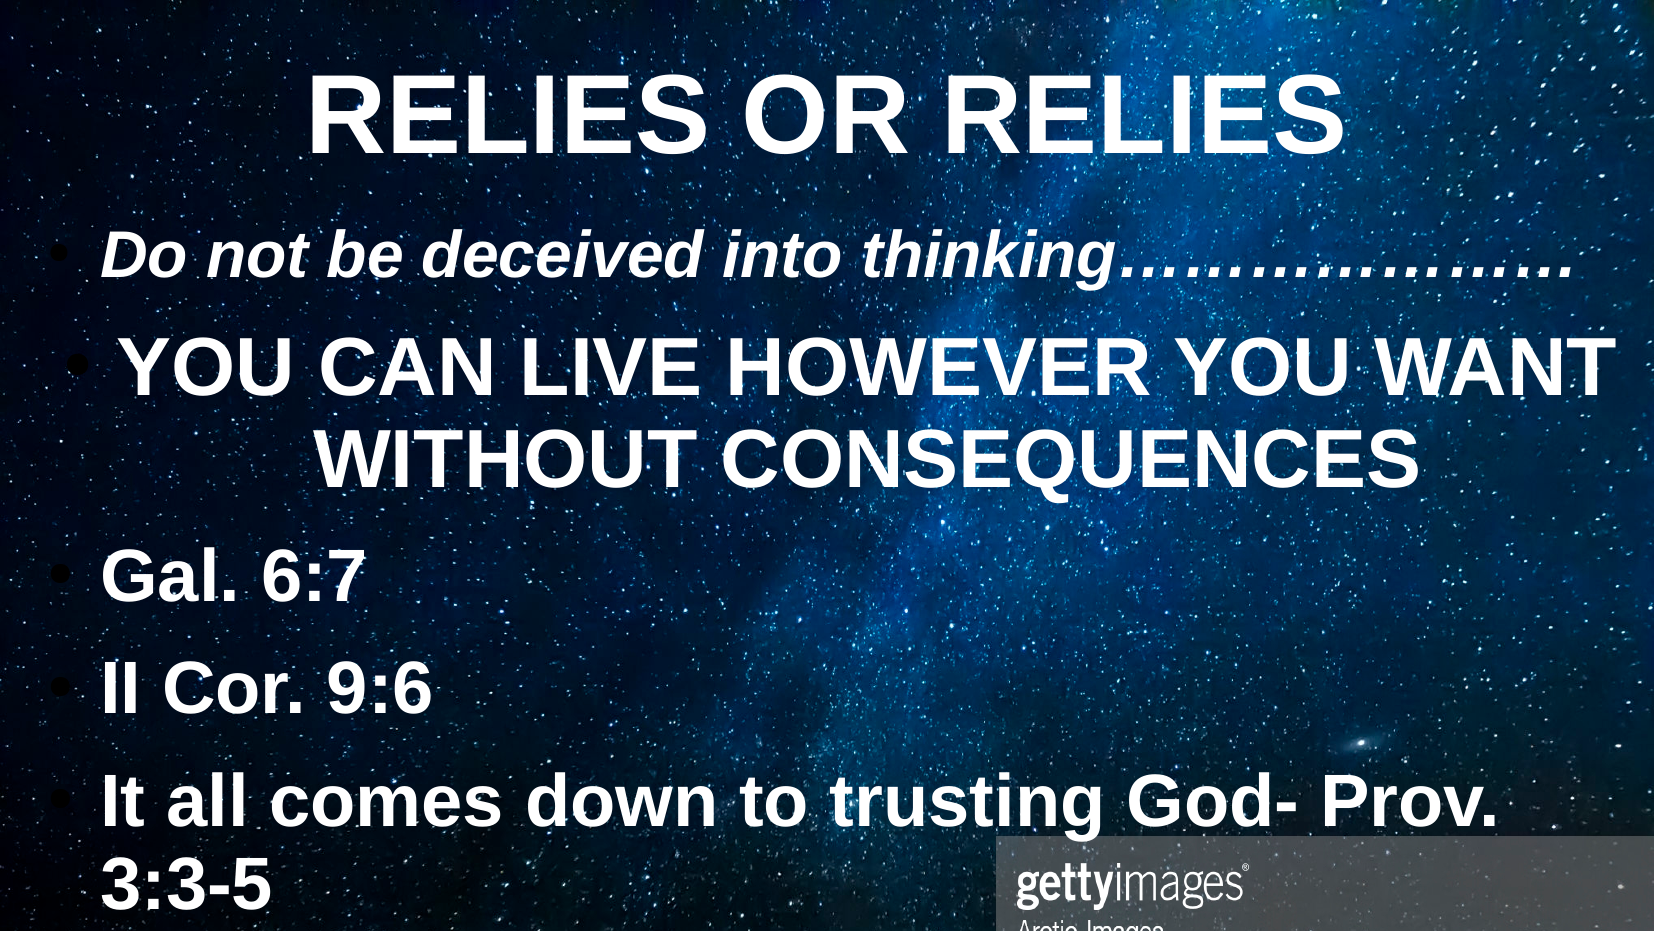

# RELIES OR RELIES
Do not be deceived into thinking…………………
YOU CAN LIVE HOWEVER YOU WANT WITHOUT CONSEQUENCES
Gal. 6:7
II Cor. 9:6
It all comes down to trusting God- Prov. 3:3-5